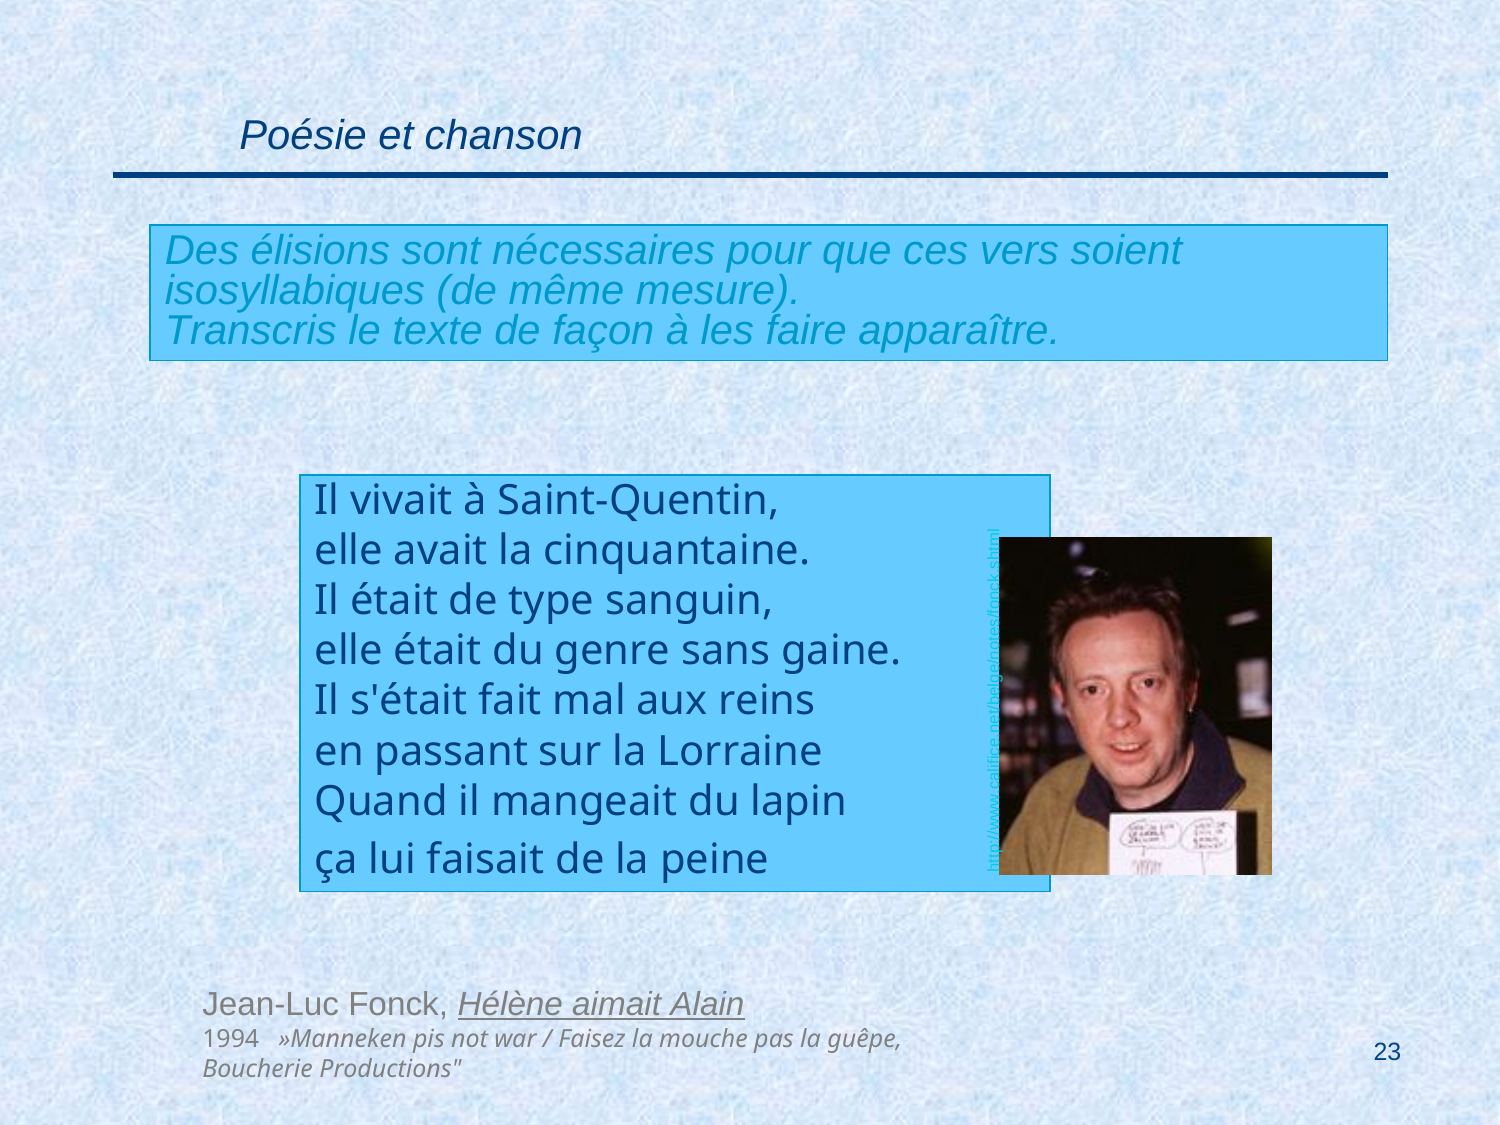

Poésie et chanson
Des élisions sont nécessaires pour que ces vers soient isosyllabiques (de même mesure).
Transcris le texte de façon à les faire apparaître.
Il vivait à Saint-Quentin,
elle avait la cinquantaine.
Il était de type sanguin,
elle était du genre sans gaine.
Il s'était fait mal aux reins
en passant sur la Lorraine
Quand il mangeait du lapin
ça lui faisait de la peine
http://www.califice.net/belge/notes/fonck.shtml
Jean-Luc Fonck, Hélène aimait Alain
1994   »Manneken pis not war / Faisez la mouche pas la guêpe,
Boucherie Productions"
23